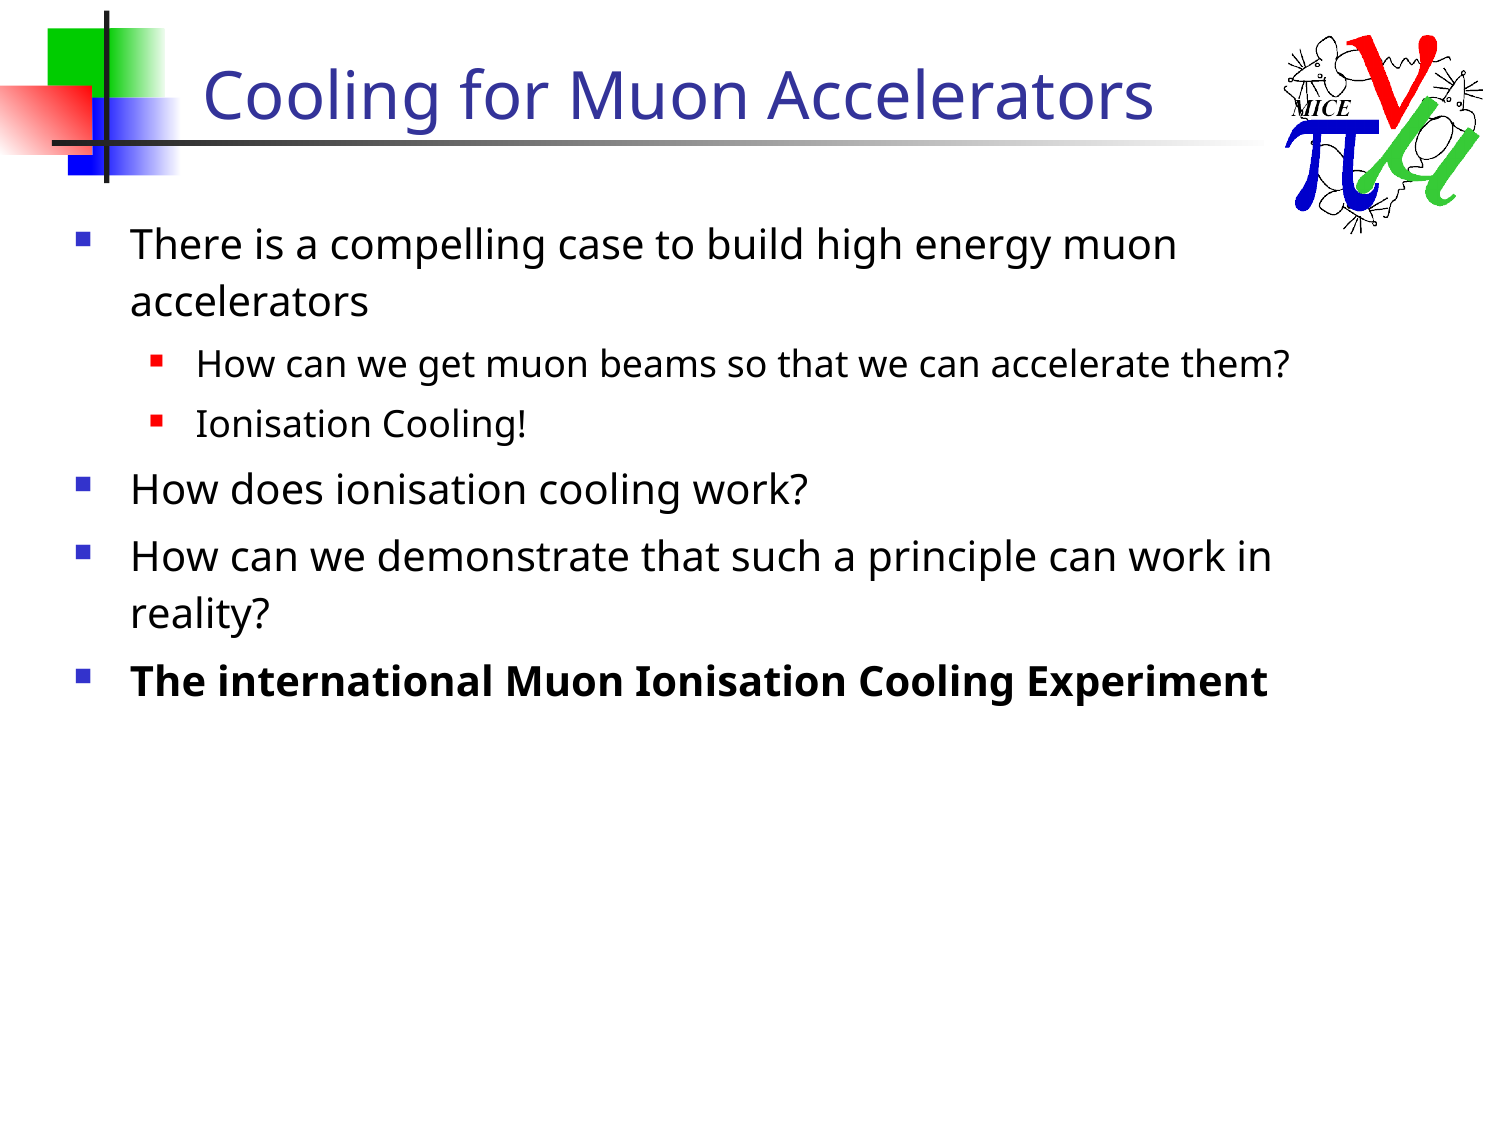

Cooling for Muon Accelerators
# There is a compelling case to build high energy muon accelerators
How can we get muon beams so that we can accelerate them?
Ionisation Cooling!
How does ionisation cooling work?
How can we demonstrate that such a principle can work in reality?
The international Muon Ionisation Cooling Experiment